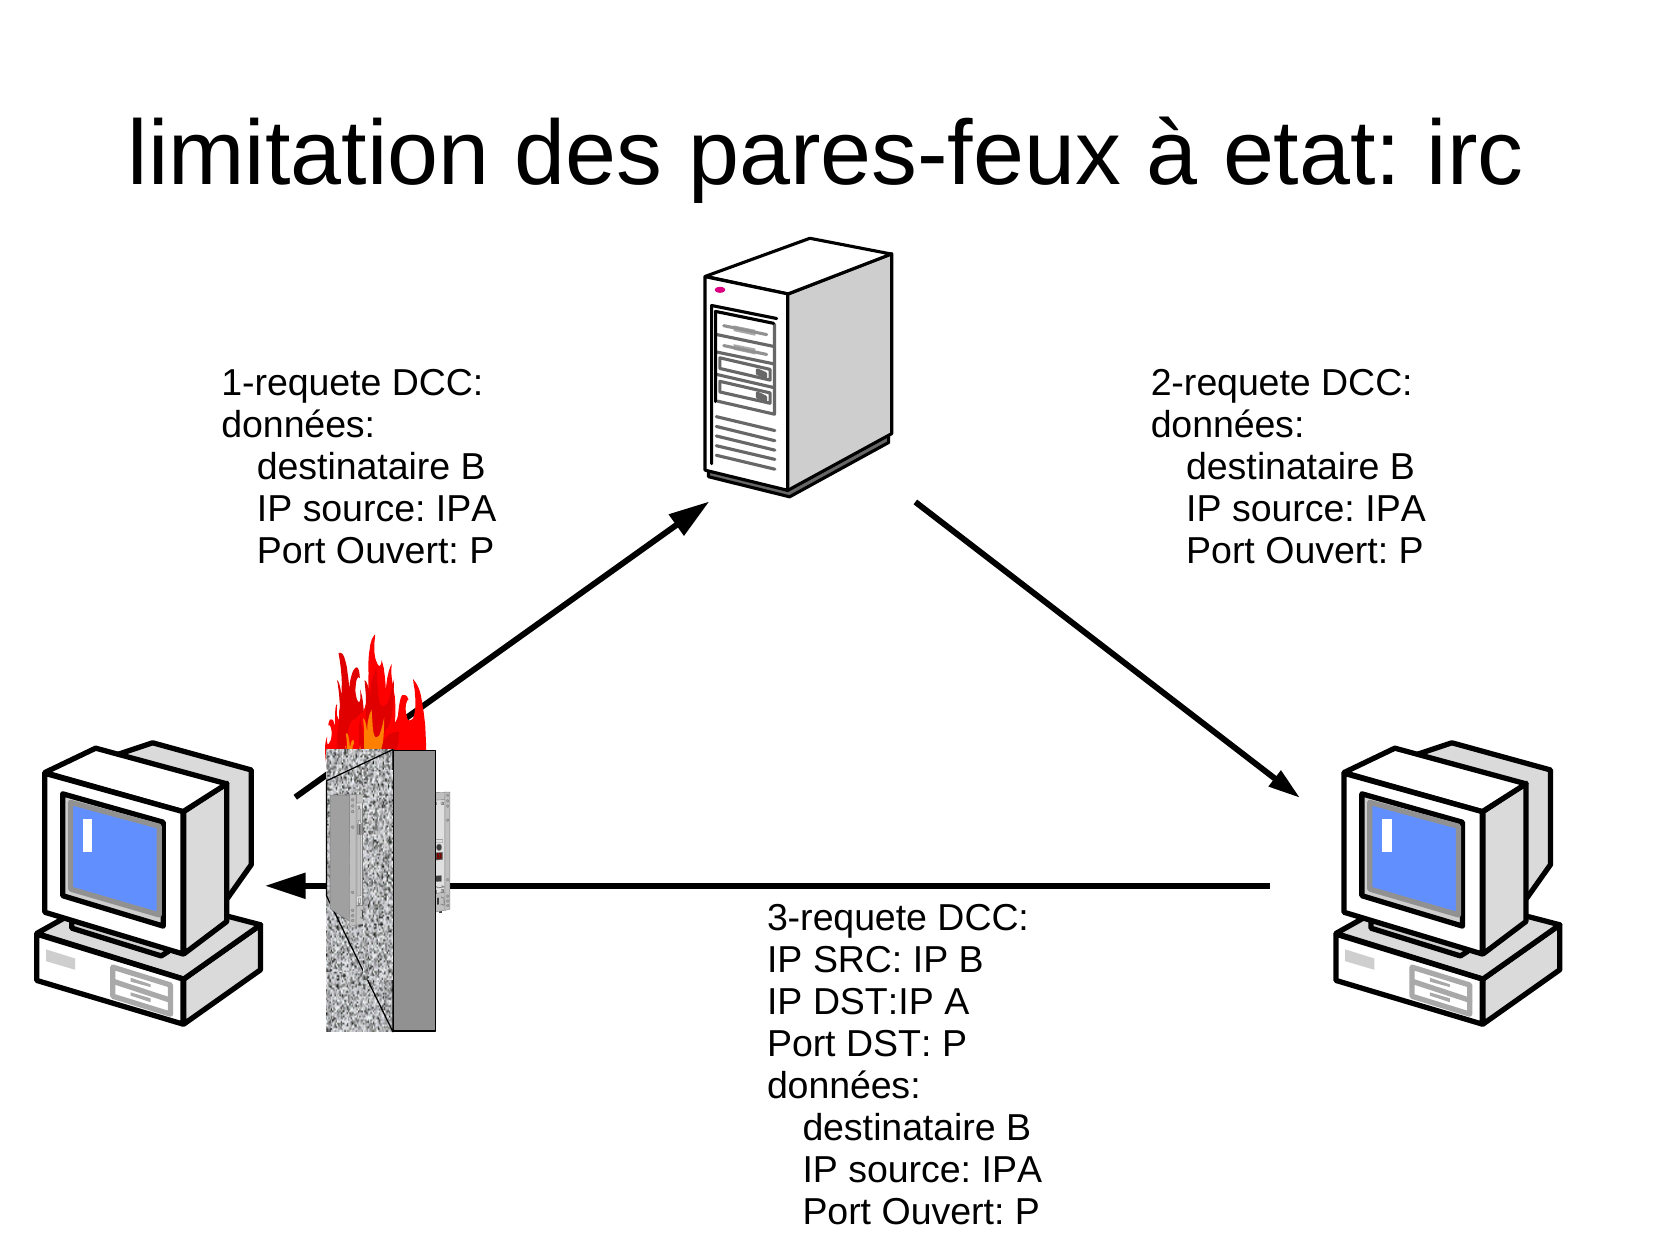

# limitation des pares-feux à etat: irc
2-requete DCC:
données:
destinataire B
IP source: IPA
Port Ouvert: P
1-requete DCC:
données:
destinataire B
IP source: IPA
Port Ouvert: P
3-requete DCC:
IP SRC: IP B
IP DST:IP A
Port DST: P
données:
destinataire B
IP source: IPA
Port Ouvert: P